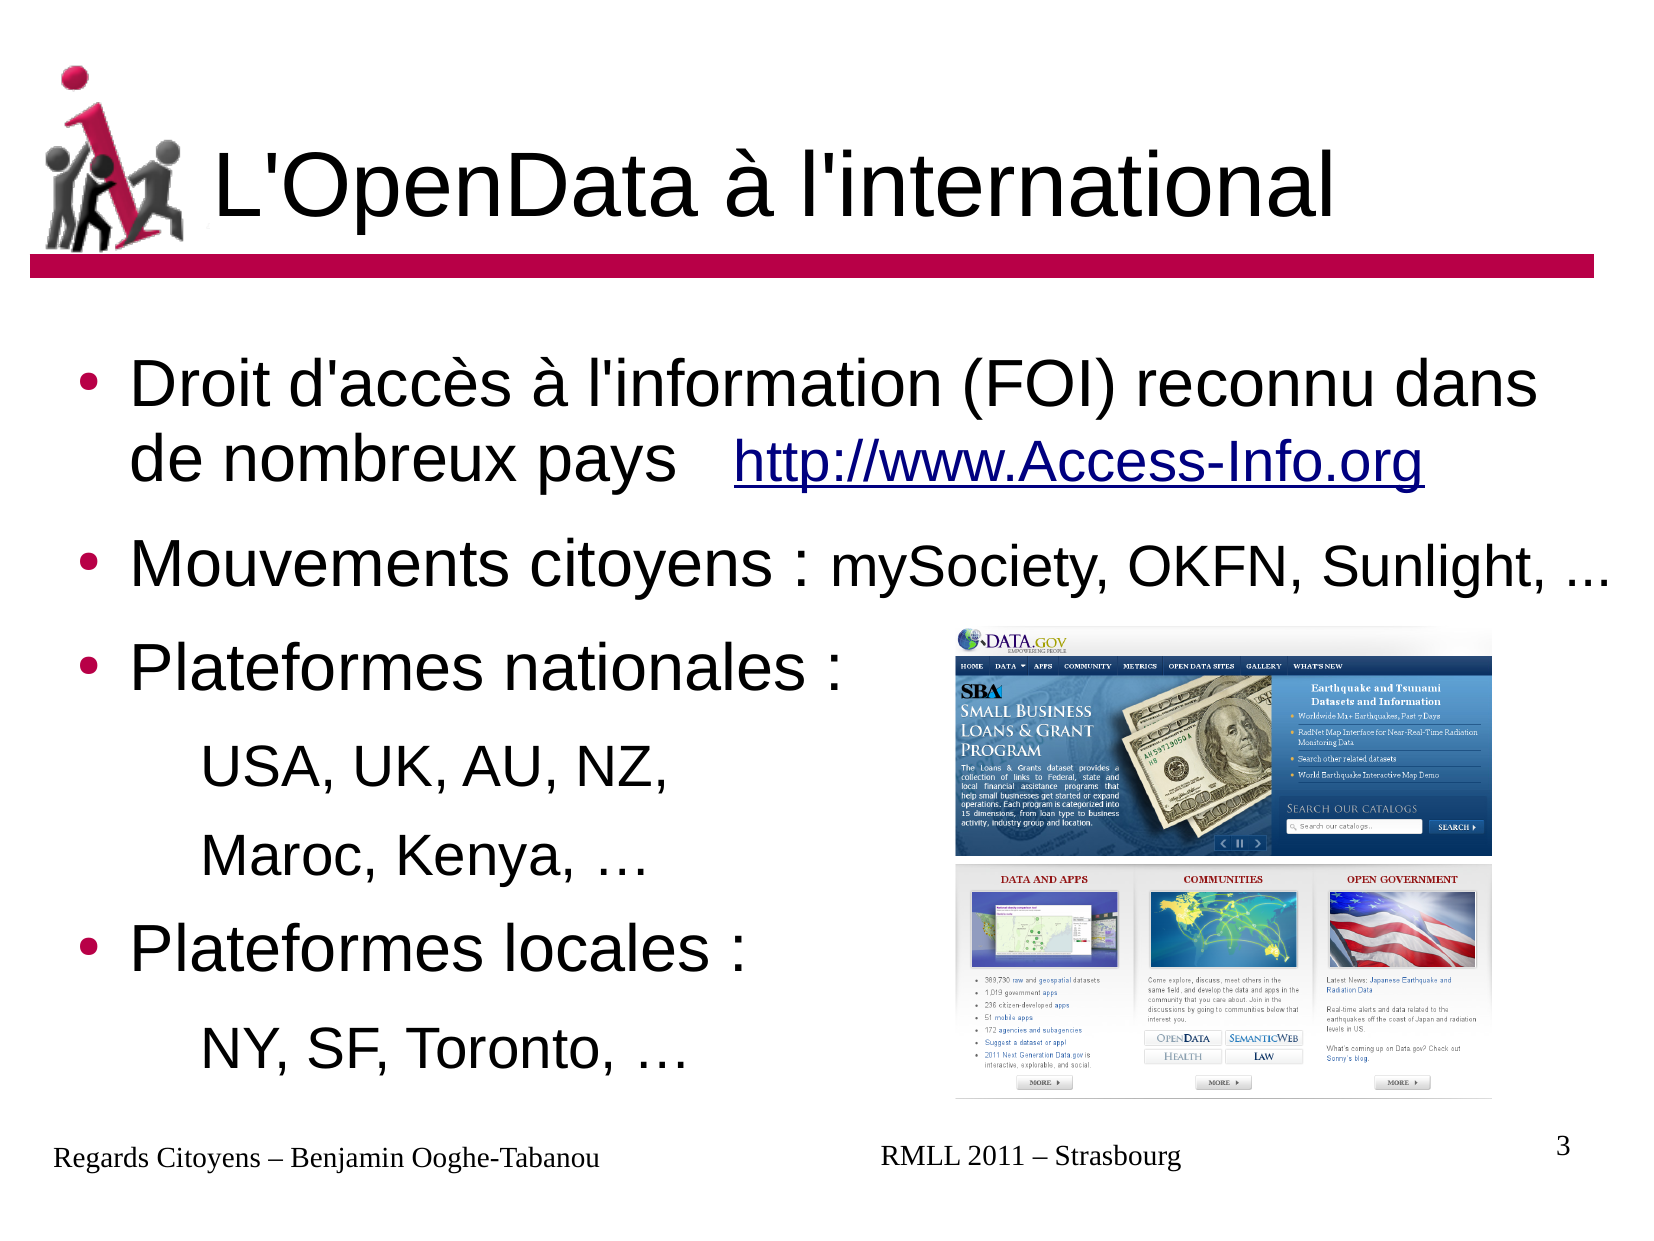

L'OpenData à l'international
# Droit d'accès à l'information (FOI) reconnu dans de nombreux pays http://www.Access-Info.org
Mouvements citoyens : mySociety, OKFN, Sunlight, ...
Plateformes nationales :
USA, UK, AU, NZ,
Maroc, Kenya, …
Plateformes locales :
NY, SF, Toronto, …
3
Benjamin Ooghe-Tabanou - Open Knowledge Conference Berlin 2011